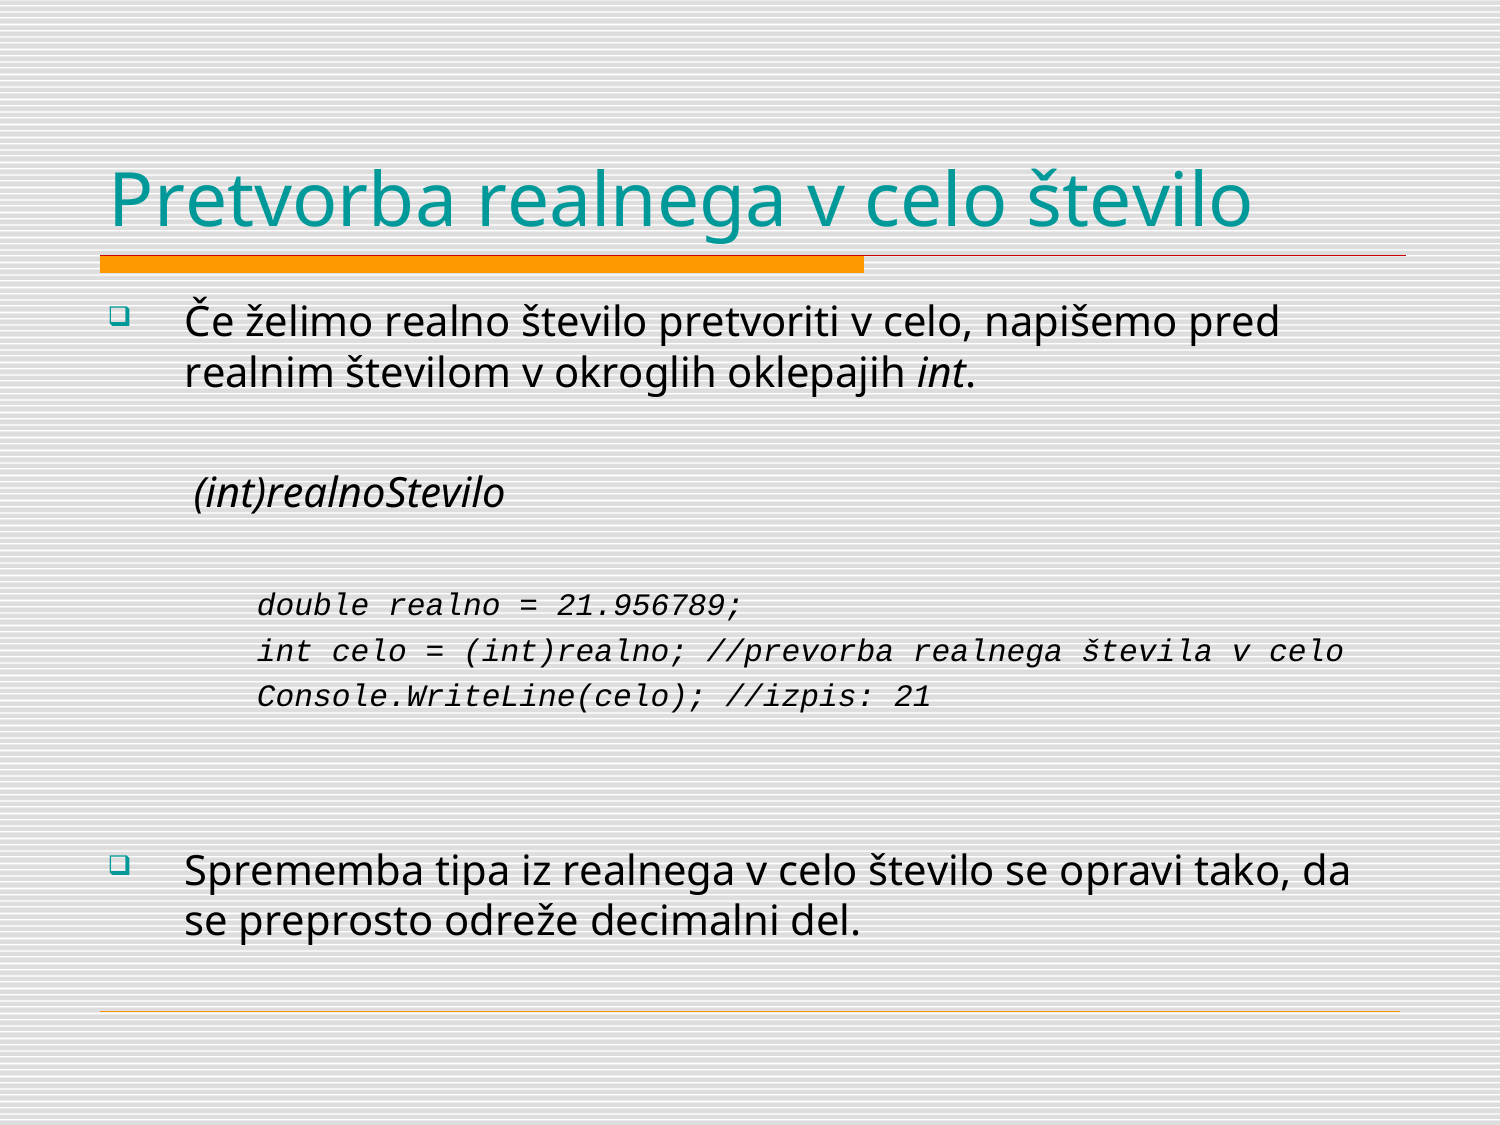

# Pretvorba realnega v celo število
Če želimo realno število pretvoriti v celo, napišemo pred realnim številom v okroglih oklepajih int.
 (int)realnoStevilo
double realno = 21.956789;
int celo = (int)realno; //prevorba realnega števila v celo
Console.WriteLine(celo); //izpis: 21
Sprememba tipa iz realnega v celo število se opravi tako, da se preprosto odreže decimalni del.